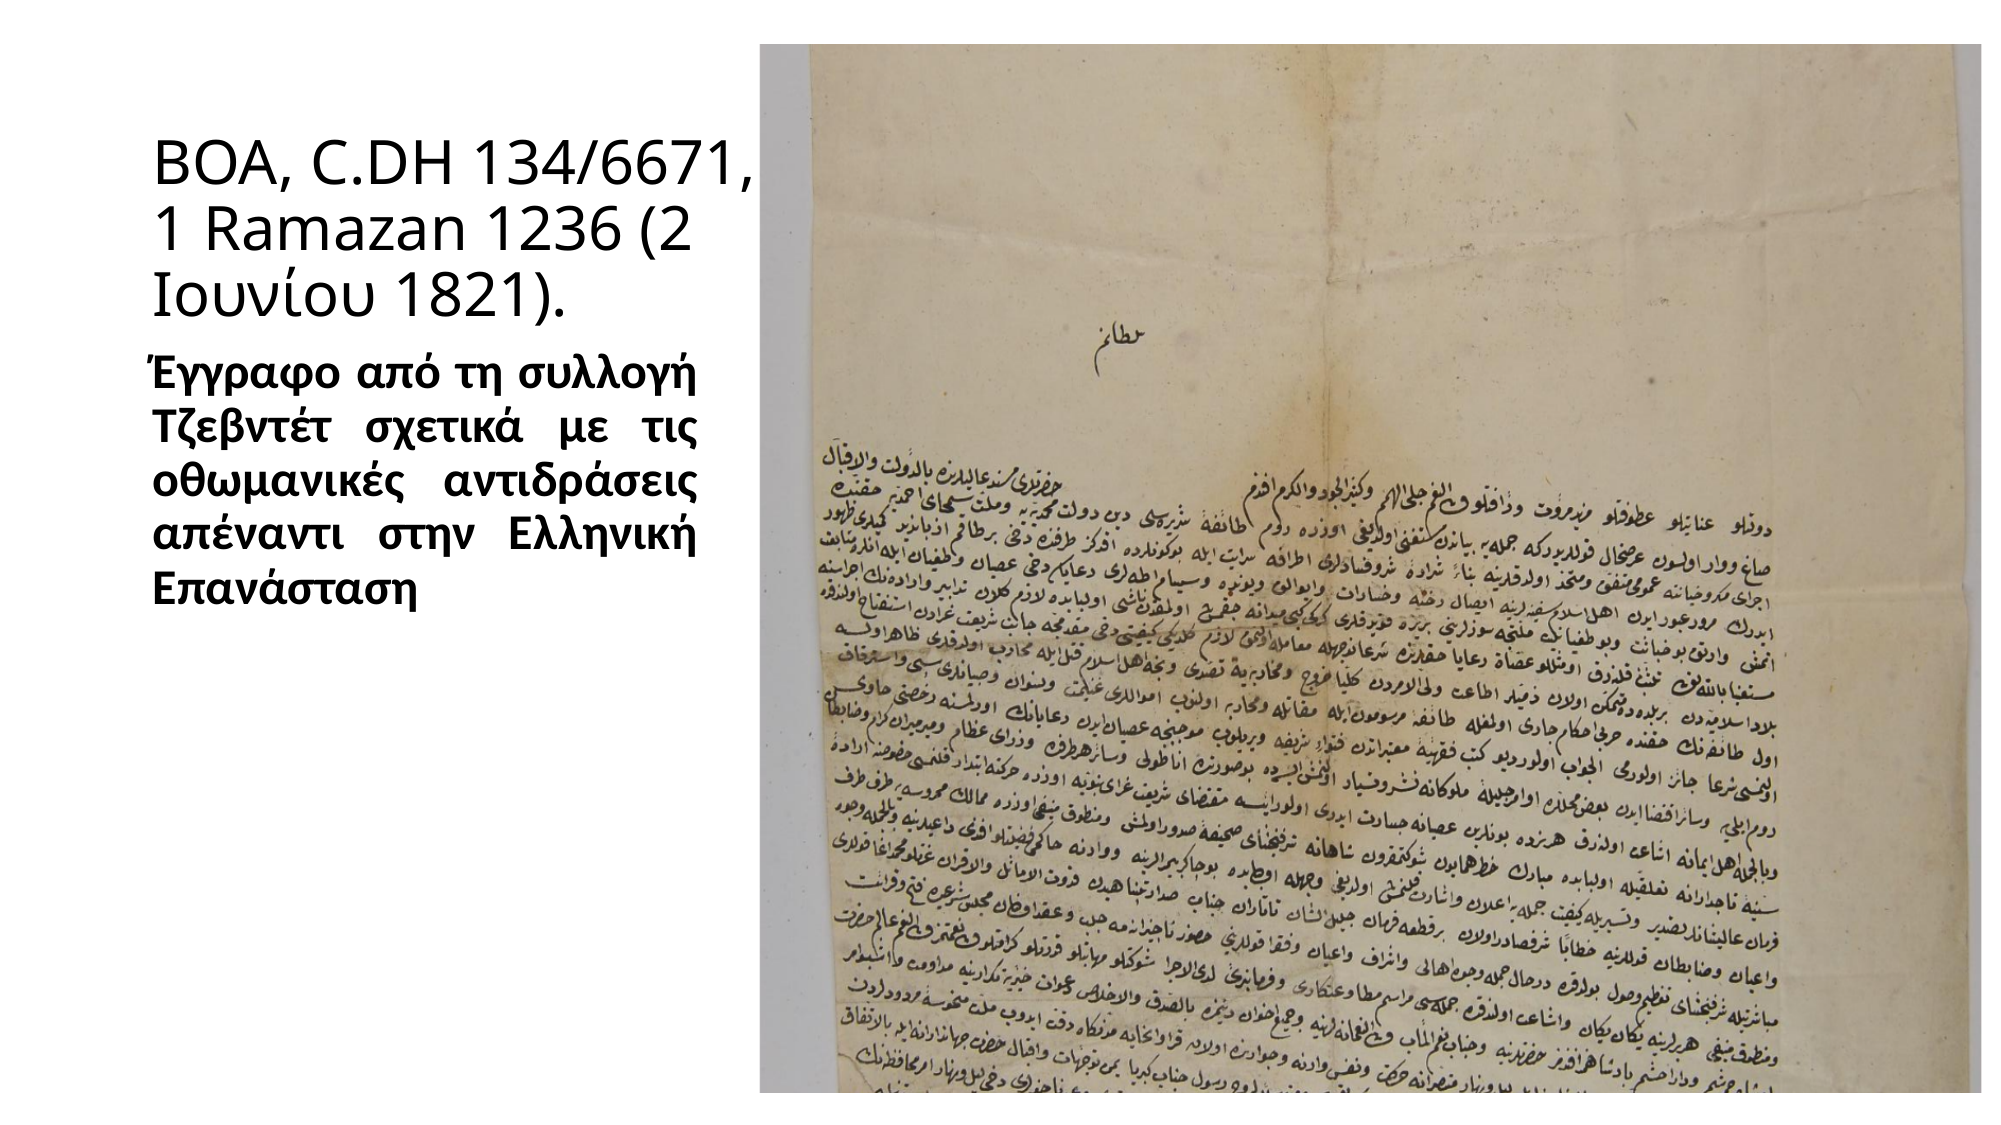

# ΒΟΑ, C.DH 134/6671, 1 Ramazan 1236 (2 Ιουνίου 1821).
Έγγραφο από τη συλλογή Τζεβντέτ σχετικά με τις οθωμανικές αντιδράσεις απέναντι στην Ελληνική Επανάσταση